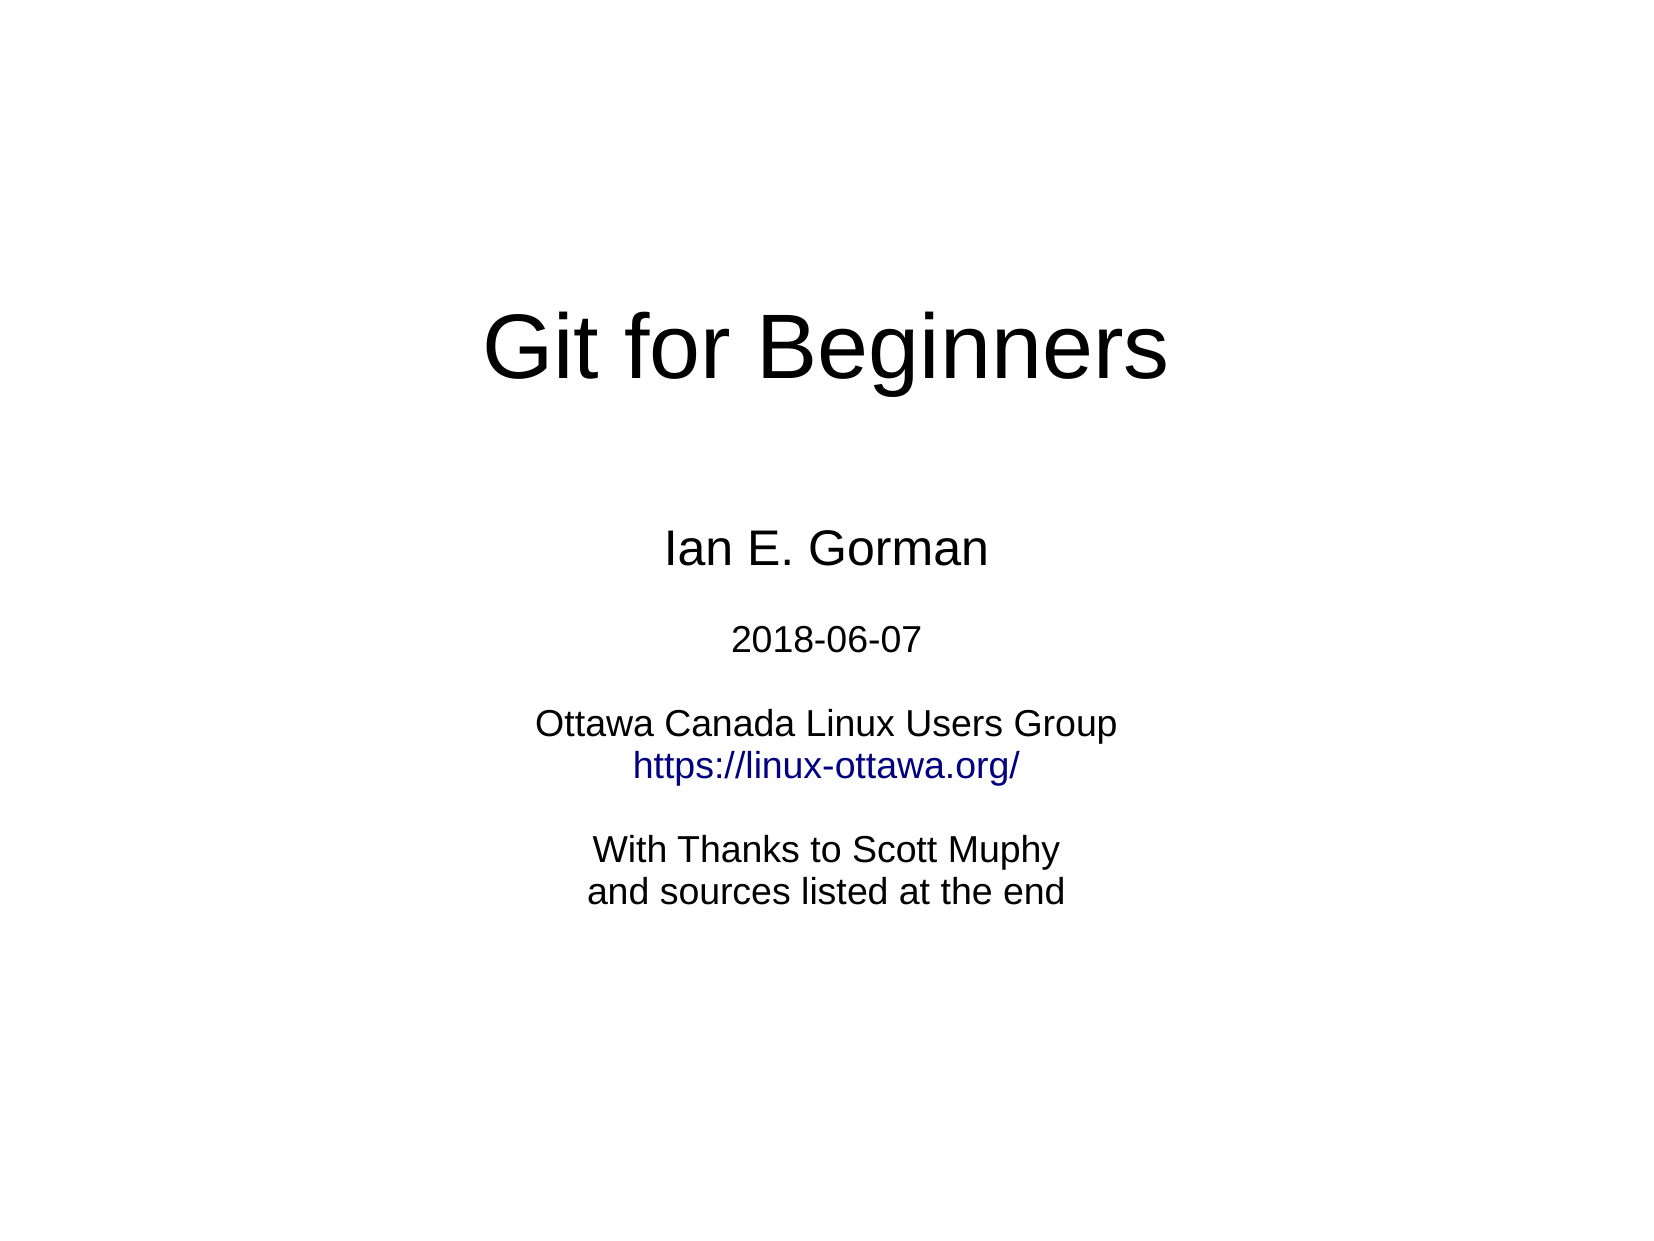

# Git for Beginners
Ian E. Gorman
2018-06-07
Ottawa Canada Linux Users Group
https://linux-ottawa.org/
With Thanks to Scott Muphy
and sources listed at the end